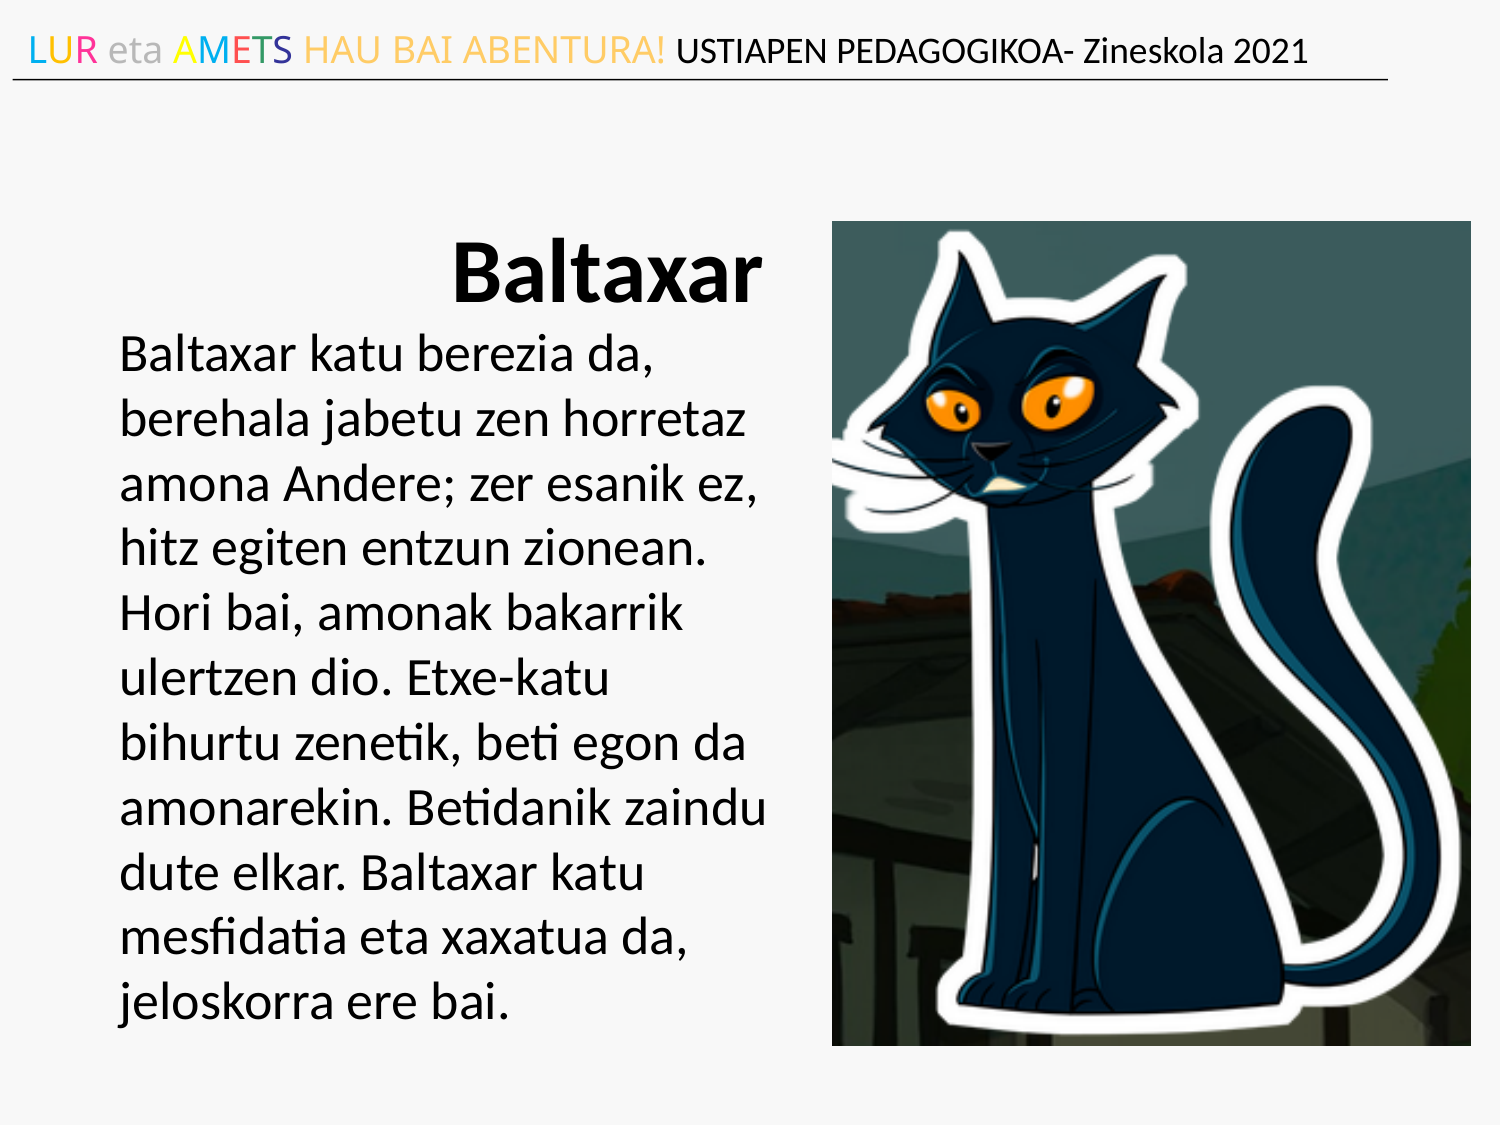

LUR eta AMETS HAU BAI ABENTURA! USTIAPEN PEDAGOGIKOA- Zineskola 2021
# Baltaxar
Baltaxar katu berezia da, berehala jabetu zen horretaz amona Andere; zer esanik ez, hitz egiten entzun zionean. Hori bai, amonak bakarrik ulertzen dio. Etxe-katu bihurtu zenetik, beti egon da amonarekin. Betidanik zaindu dute elkar. Baltaxar katu mesfidatia eta xaxatua da, jeloskorra ere bai.